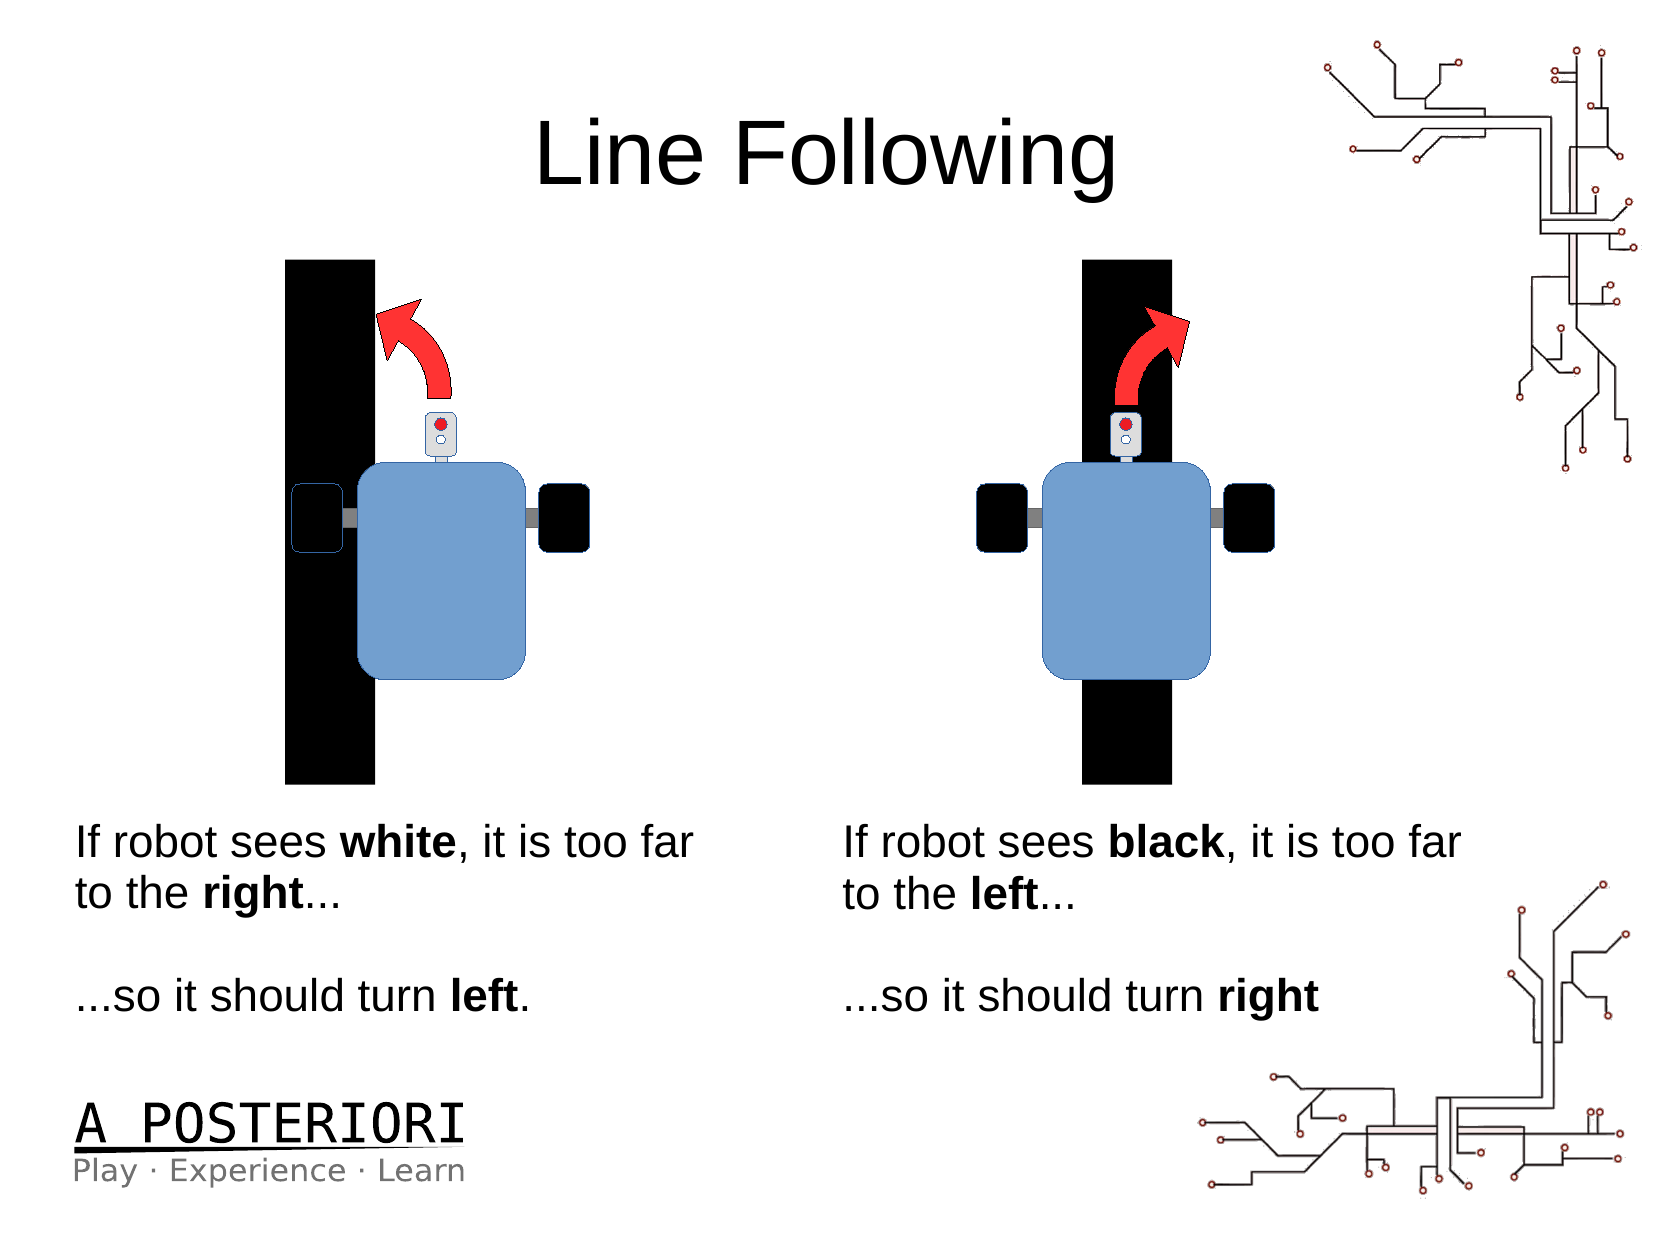

# Line Following
If robot sees white, it is too far to the right...
...so it should turn left.
If robot sees black, it is too far to the left...
...so it should turn right